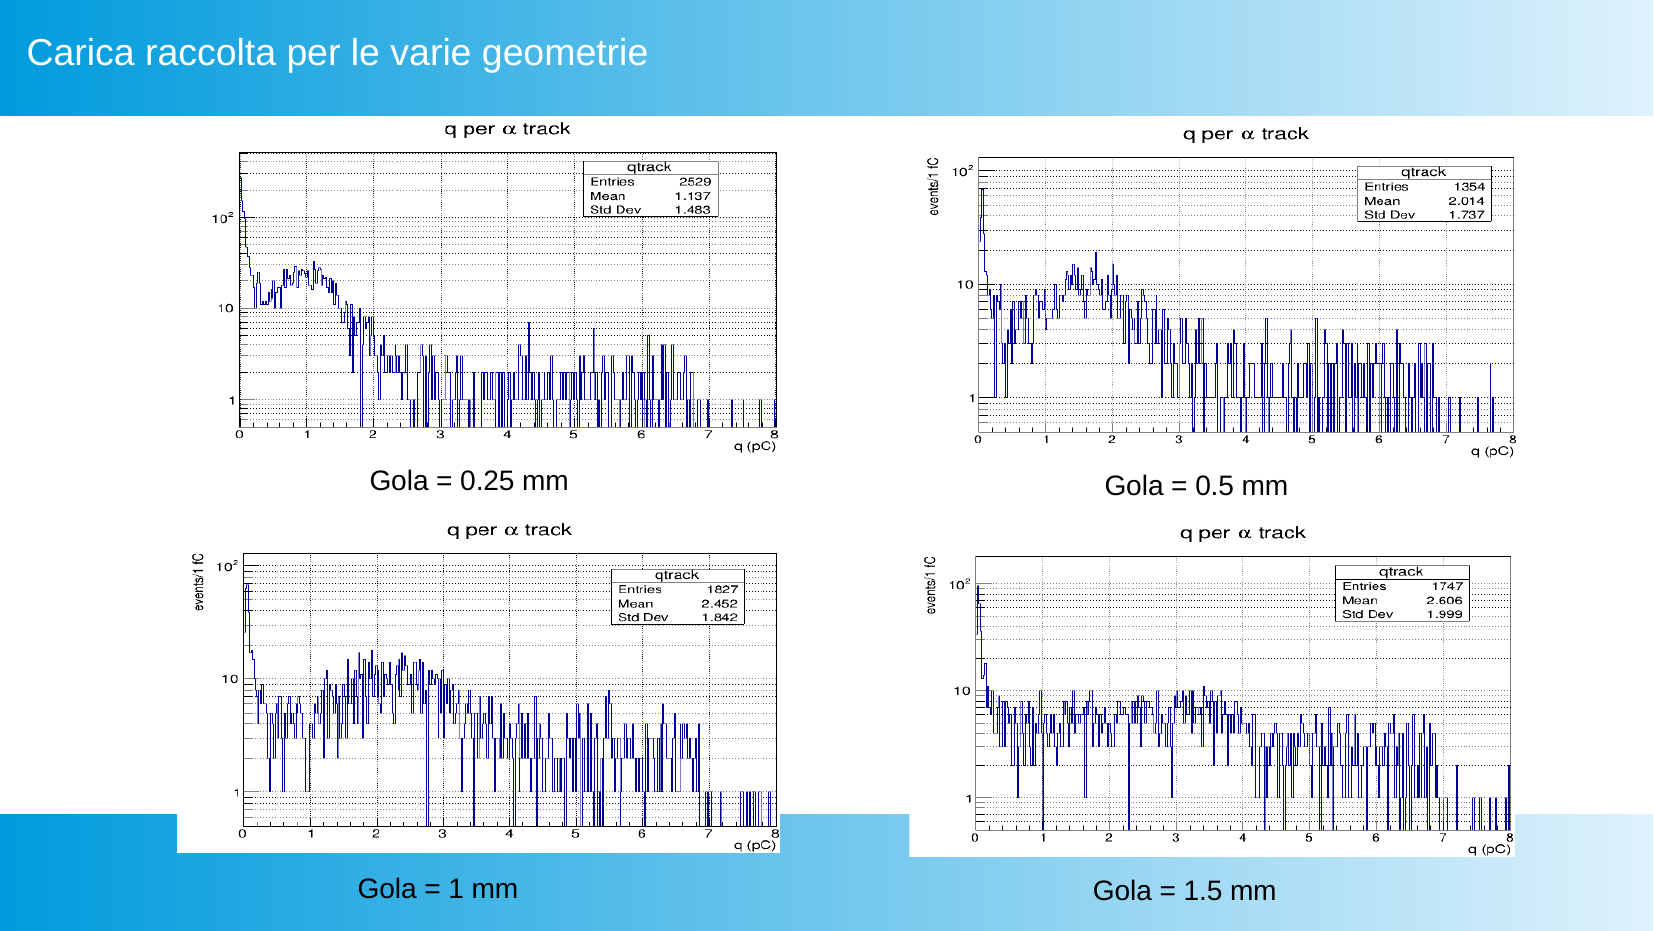

Carica raccolta per le varie geometrie
Gola = 0.25 mm
Gola = 0.5 mm
Gola = 1 mm
Gola = 1.5 mm